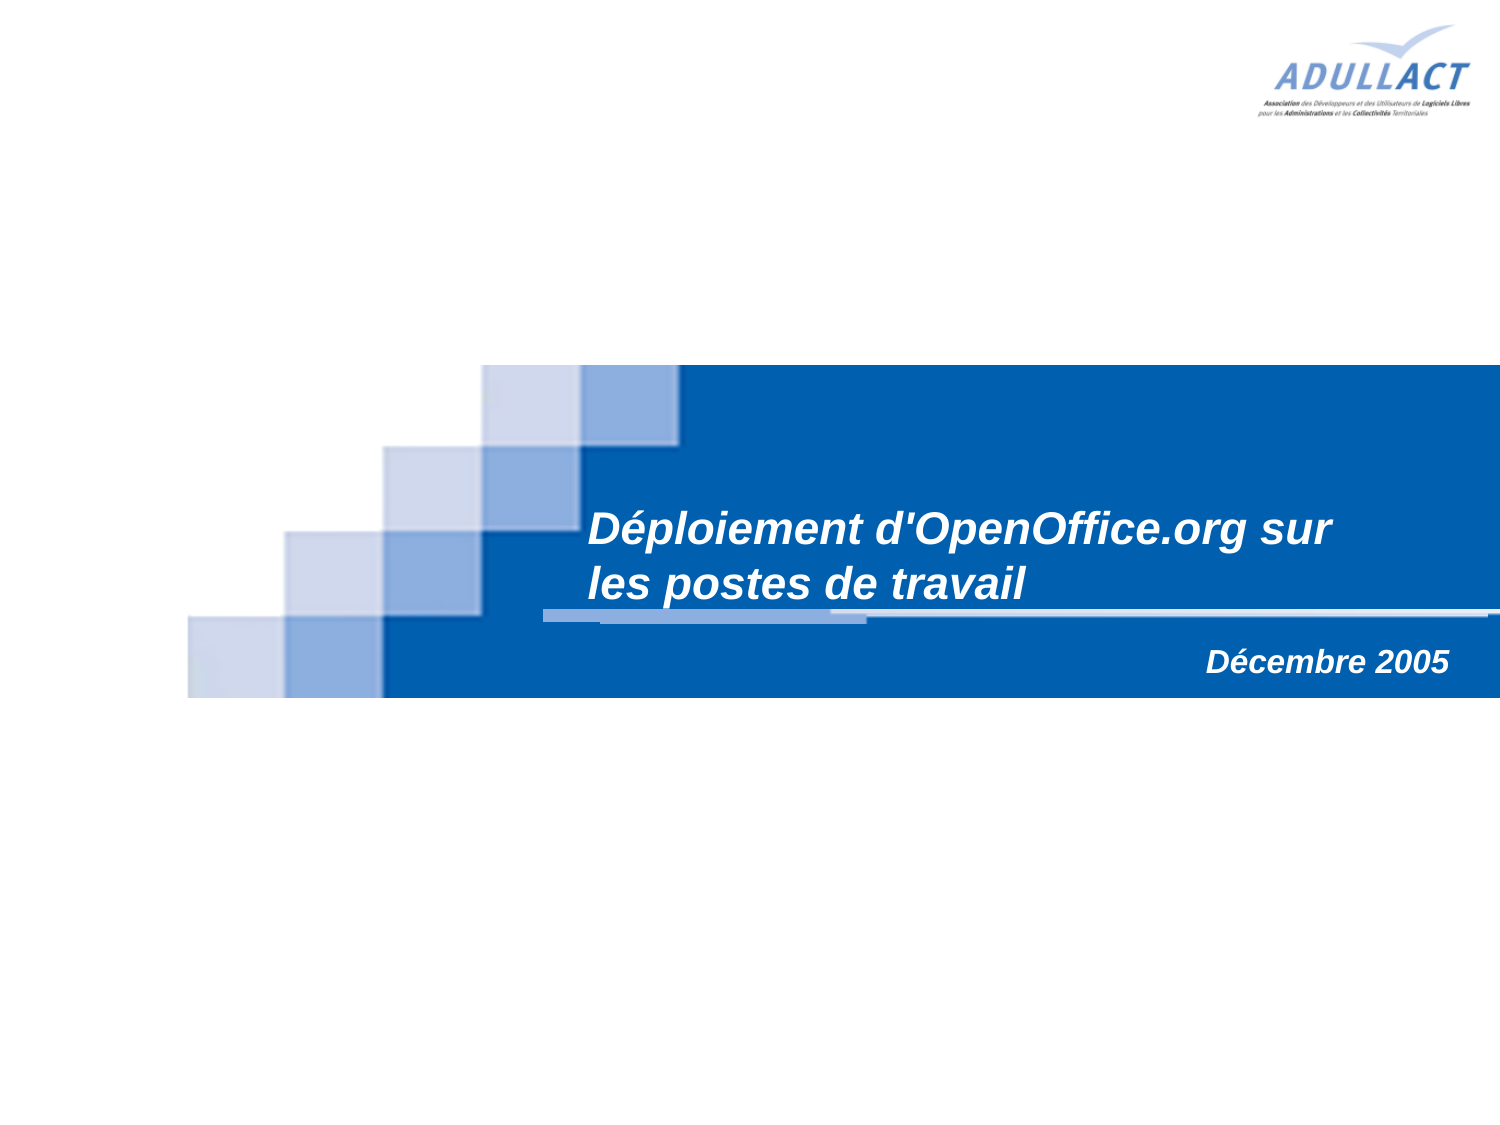

Déploiement d'OpenOffice.org sur
les postes de travail
Décembre 2005